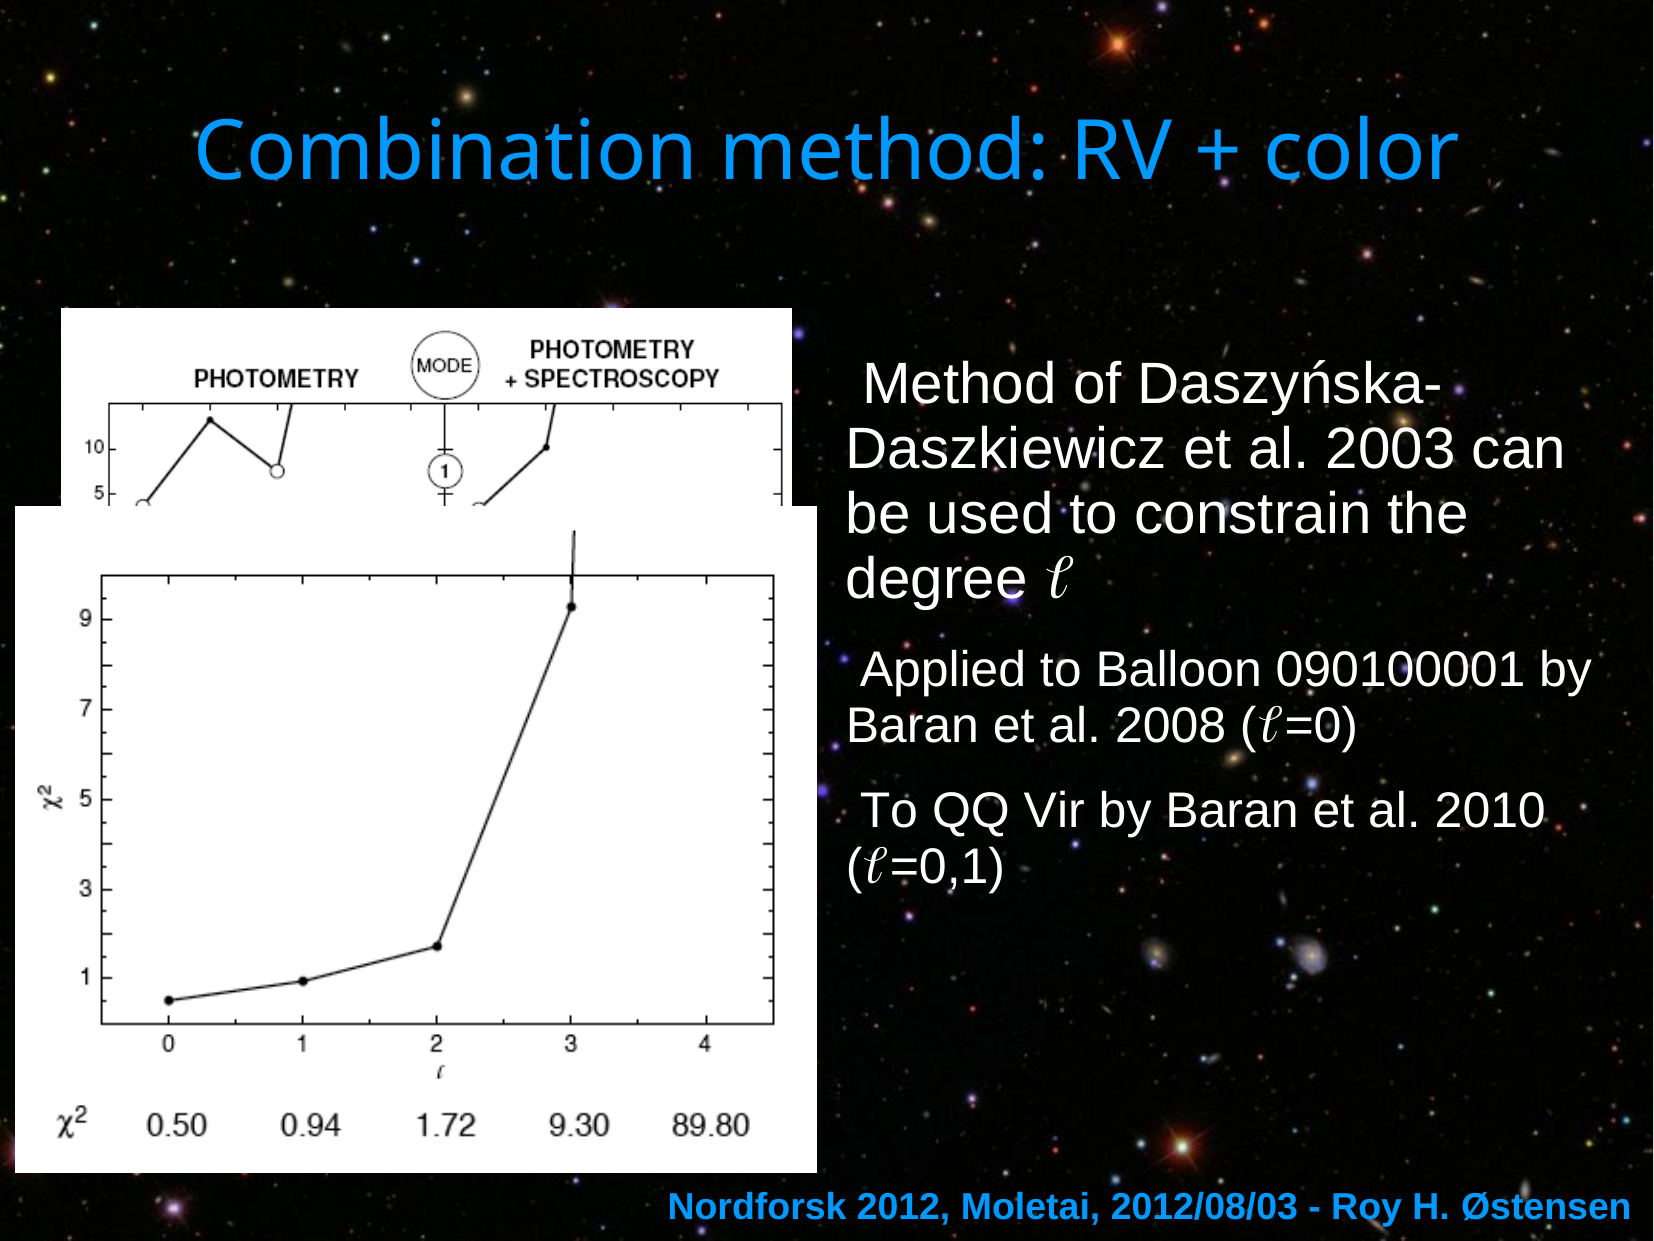

# Combination method: RV + color
 Method of Daszyńska-Daszkiewicz et al. 2003 can be used to constrain the degree ℓ
 Applied to Balloon 090100001 by Baran et al. 2008 (ℓ=0)
 To QQ Vir by Baran et al. 2010 (ℓ=0,1)